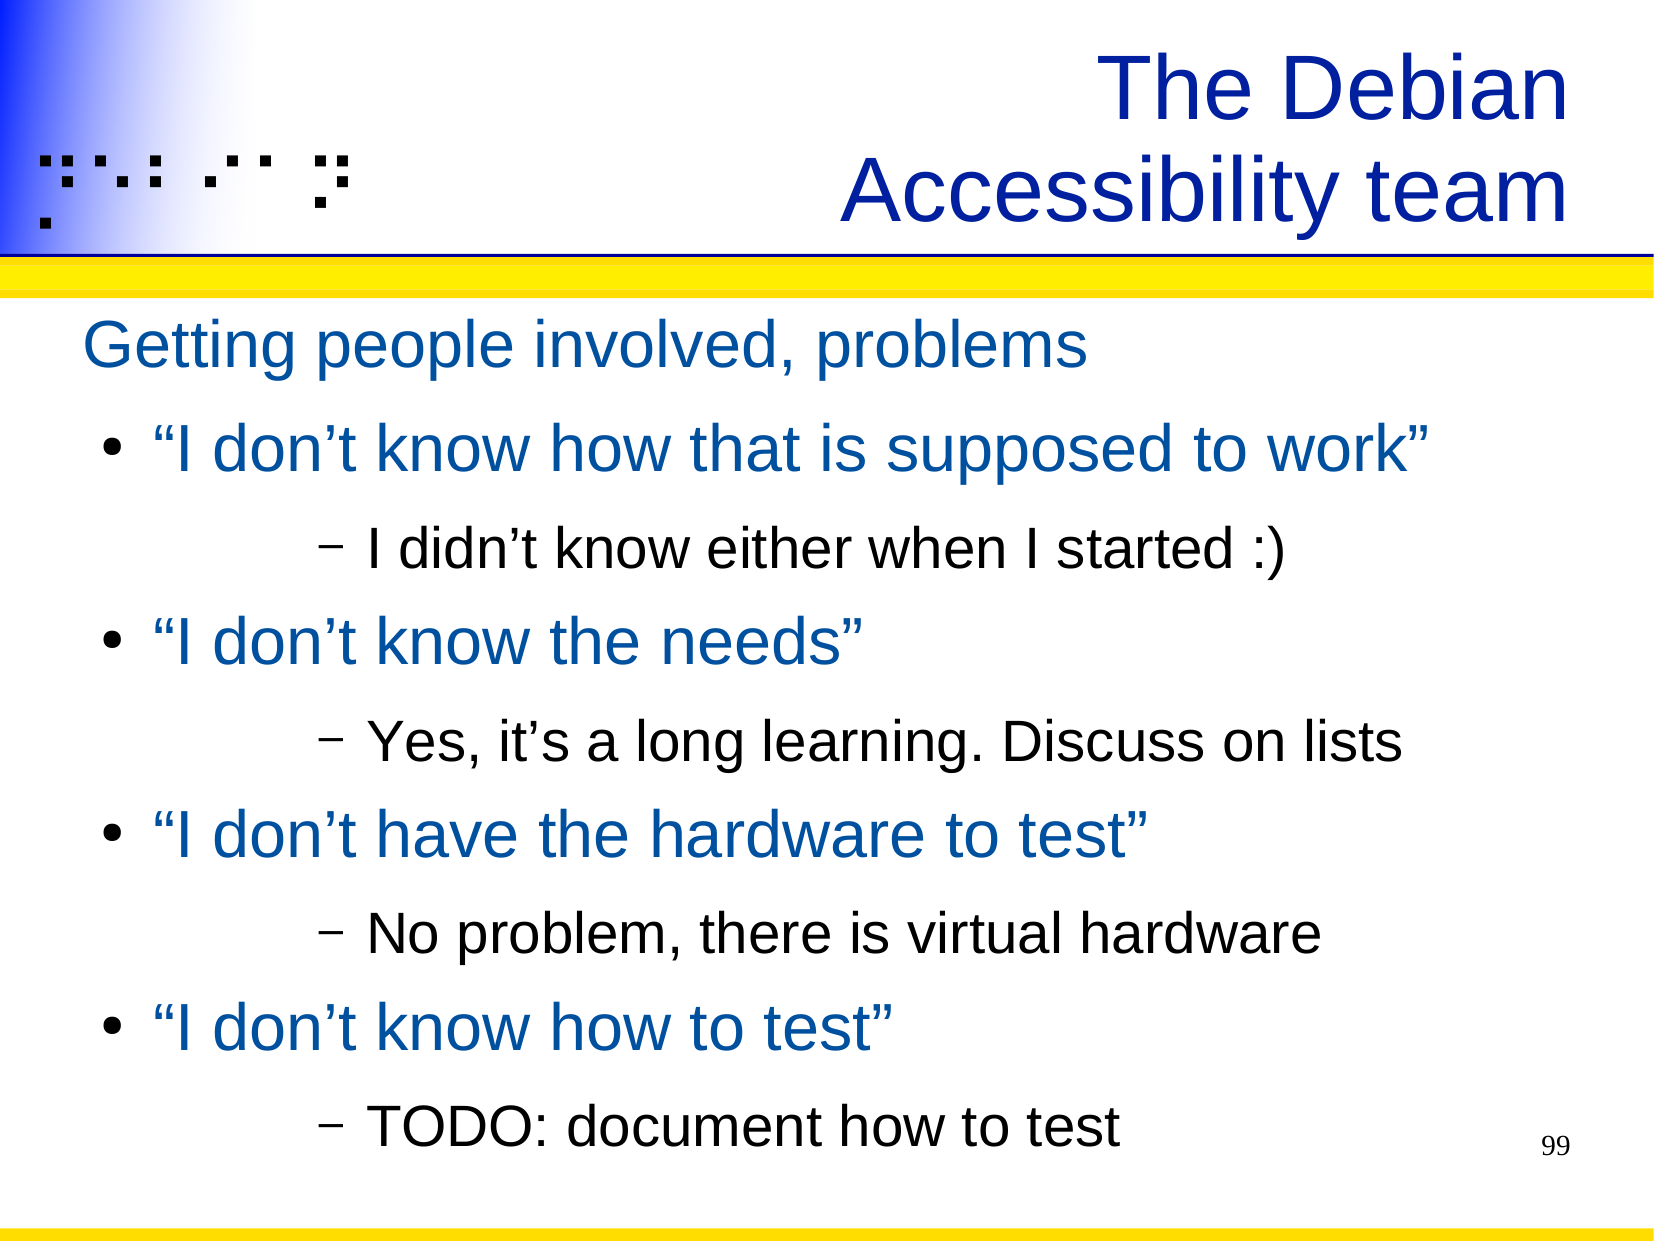

The Debian
Accessibility team
# Getting people involved, problems
“I don’t know how that is supposed to work”
I didn’t know either when I started :)
“I don’t know the needs”
Yes, it’s a long learning. Discuss on lists
“I don’t have the hardware to test”
No problem, there is virtual hardware
“I don’t know how to test”
TODO: document how to test
99